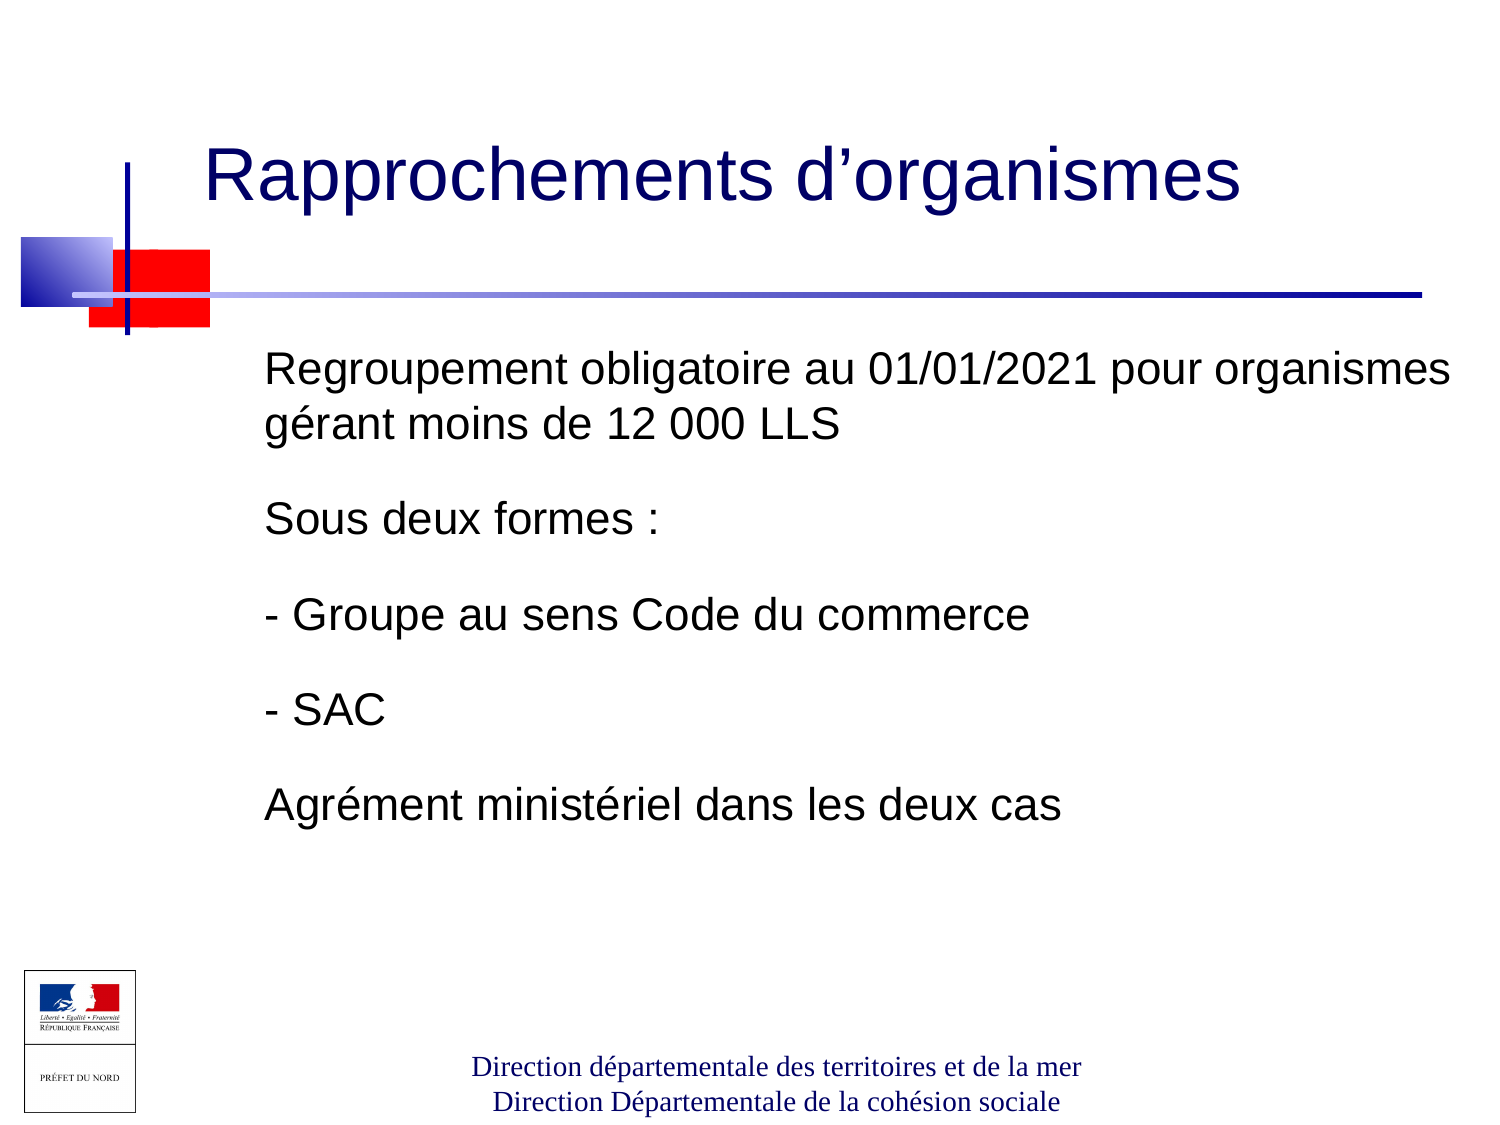

# Rapprochements d’organismes
Regroupement obligatoire au 01/01/2021 pour organismes gérant moins de 12 000 LLS
Sous deux formes :
- Groupe au sens Code du commerce
- SAC
Agrément ministériel dans les deux cas